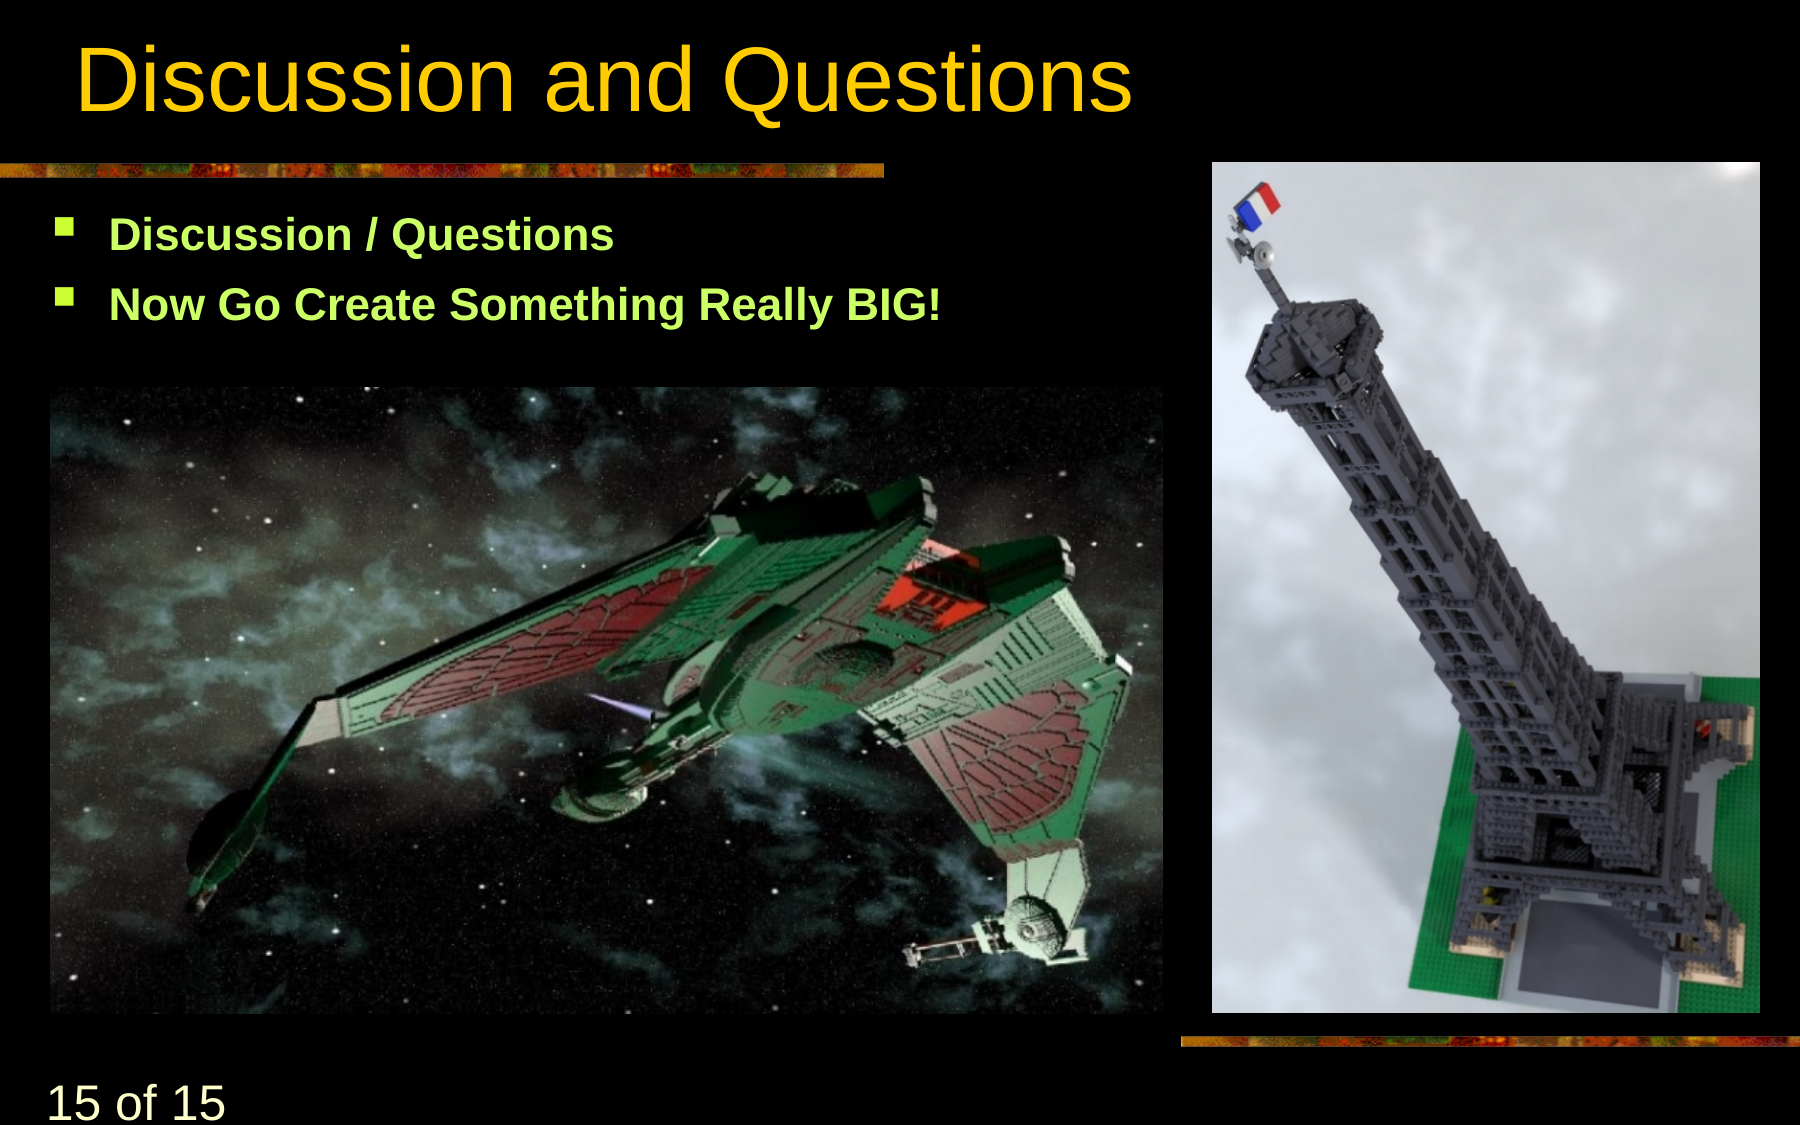

# Discussion and Questions
Discussion / Questions
Now Go Create Something Really BIG!